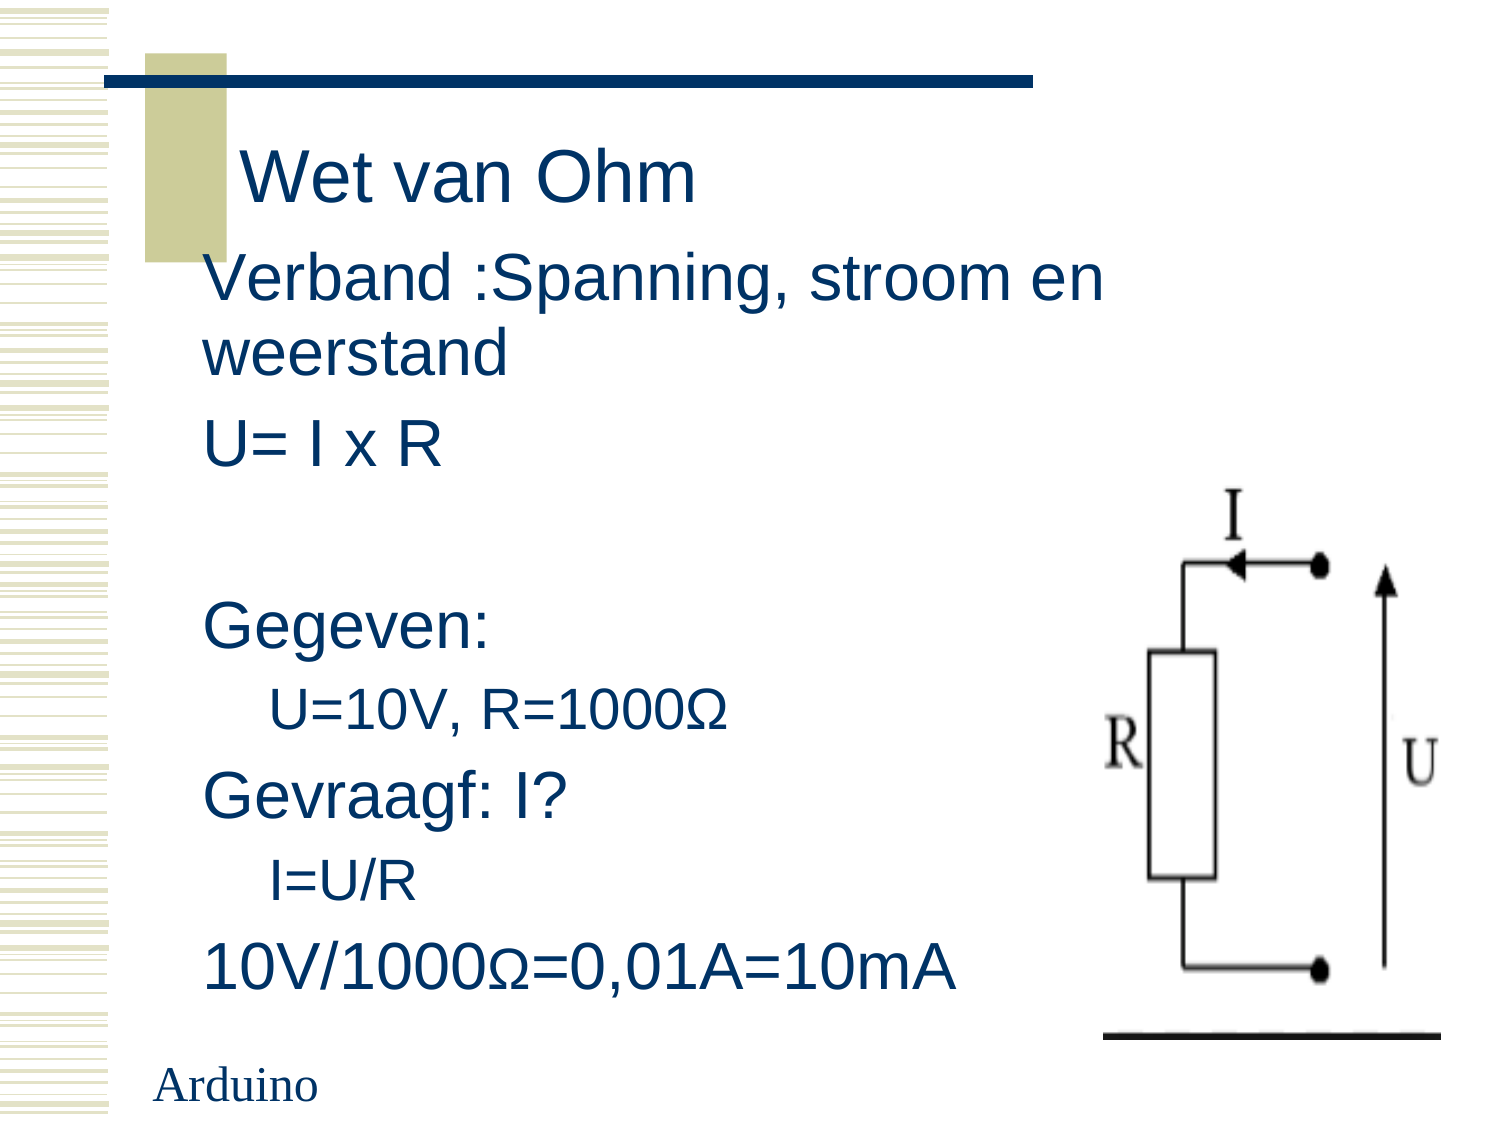

# Wet van Ohm
Verband :Spanning, stroom en weerstand
U= I x R
Gegeven:
U=10V, R=1000Ω
Gevraagf: I?
I=U/R
10V/1000Ω=0,01A=10mA
Arduino